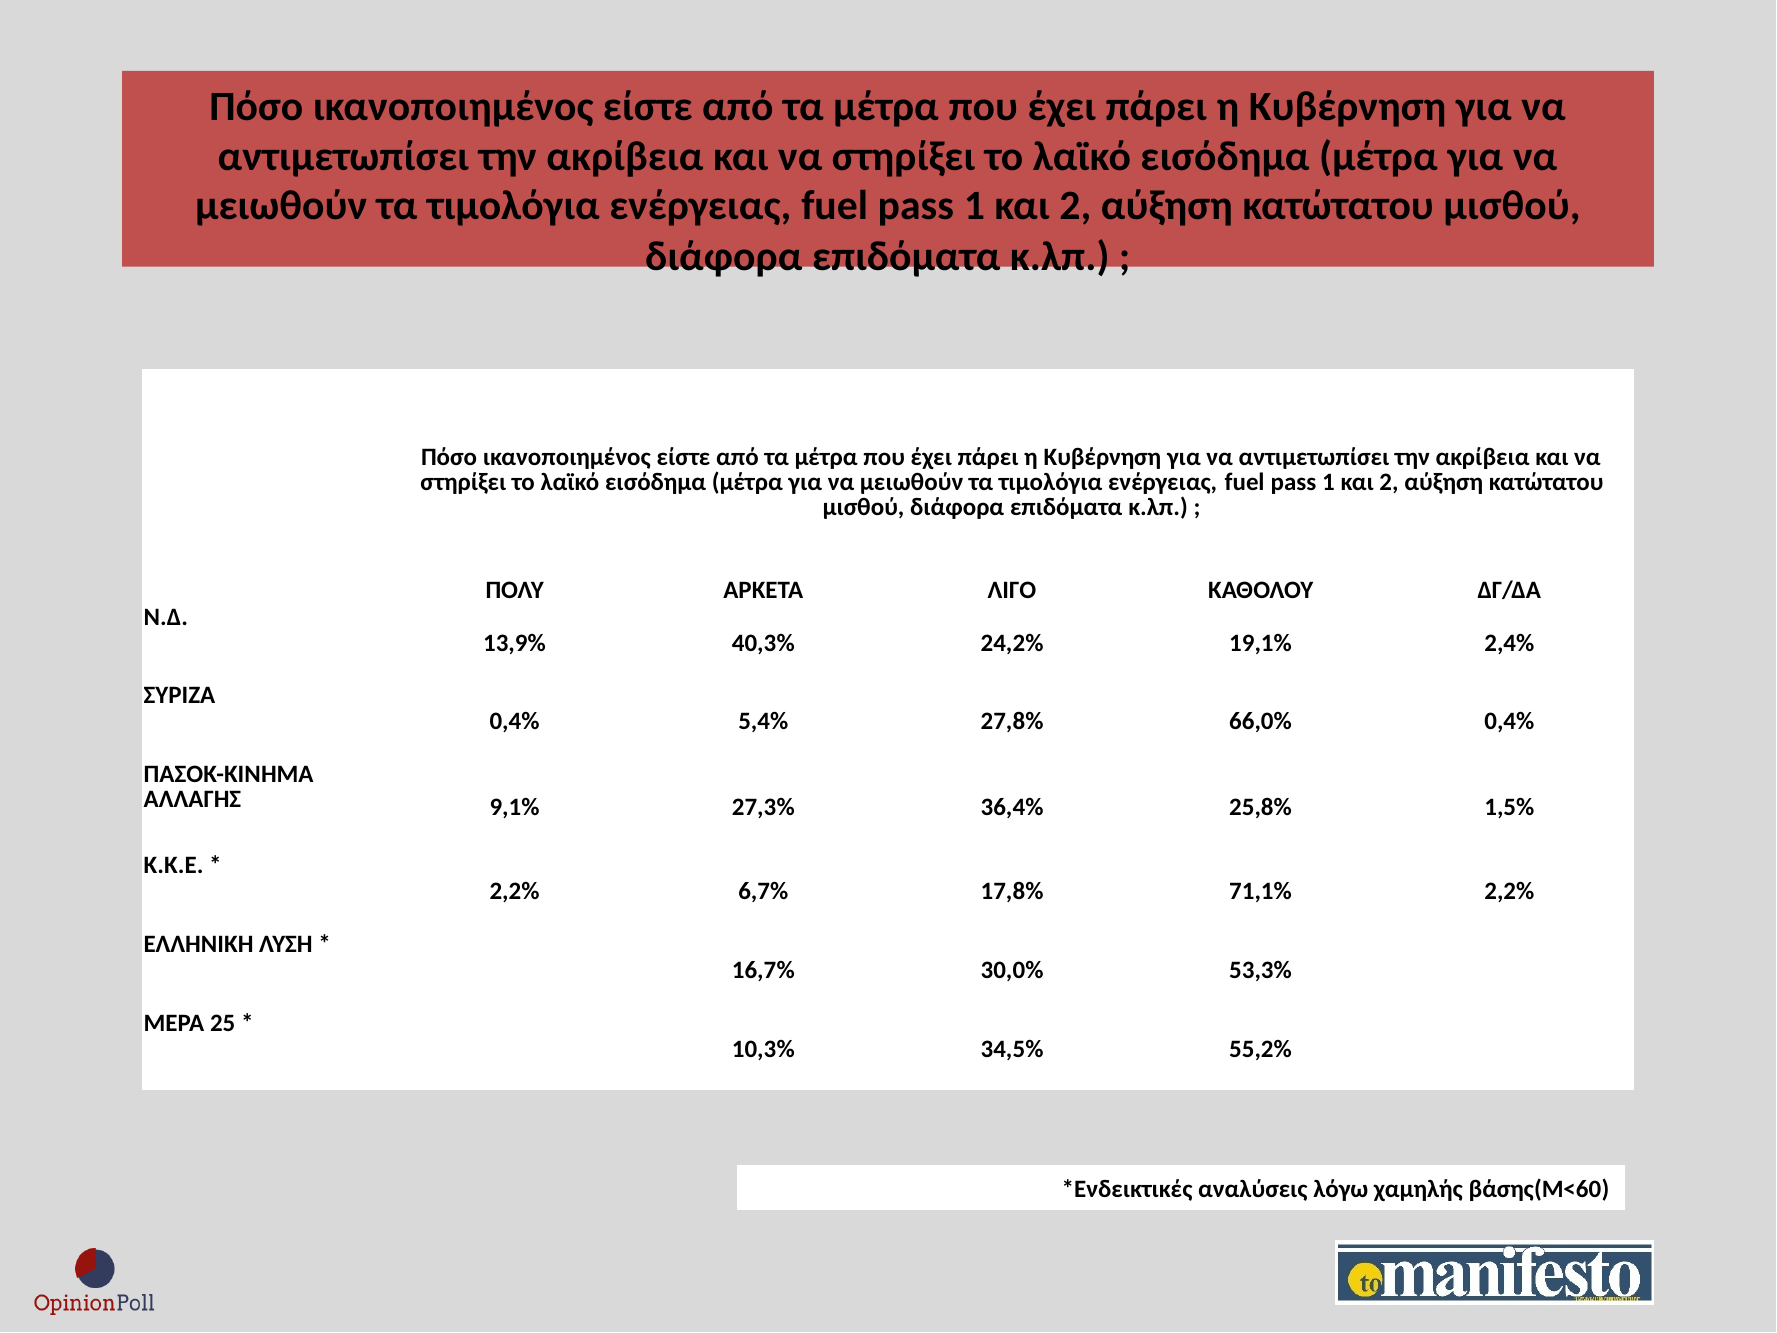

# Πόσο ικανοποιημένος είστε από τα μέτρα που έχει πάρει η Κυβέρνηση για να αντιμετωπίσει την ακρίβεια και να στηρίξει το λαϊκό εισόδημα (μέτρα για να μειωθούν τα τιμολόγια ενέργειας, fuel pass 1 και 2, αύξηση κατώτατου μισθού, διάφορα επιδόματα κ.λπ.) ;
| | Πόσο ικανοποιημένος είστε από τα μέτρα που έχει πάρει η Κυβέρνηση για να αντιμετωπίσει την ακρίβεια και να στηρίξει το λαϊκό εισόδημα (μέτρα για να μειωθούν τα τιμολόγια ενέργειας, fuel pass 1 και 2, αύξηση κατώτατου μισθού, διάφορα επιδόματα κ.λπ.) ; | | | | |
| --- | --- | --- | --- | --- | --- |
| | ΠΟΛΥ | ΑΡΚΕΤΑ | ΛΙΓΟ | ΚΑΘΟΛΟΥ | ΔΓ/ΔΑ |
| Ν.Δ. | 13,9% | 40,3% | 24,2% | 19,1% | 2,4% |
| ΣΥΡΙΖΑ | 0,4% | 5,4% | 27,8% | 66,0% | 0,4% |
| ΠΑΣΟΚ-ΚΙΝΗΜΑ ΑΛΛΑΓΗΣ | 9,1% | 27,3% | 36,4% | 25,8% | 1,5% |
| Κ.Κ.Ε. \* | 2,2% | 6,7% | 17,8% | 71,1% | 2,2% |
| ΕΛΛΗΝΙΚΗ ΛΥΣΗ \* | | 16,7% | 30,0% | 53,3% | |
| ΜΕΡΑ 25 \* | | 10,3% | 34,5% | 55,2% | |
*Ενδεικτικές αναλύσεις λόγω χαμηλής βάσης(Μ<60)